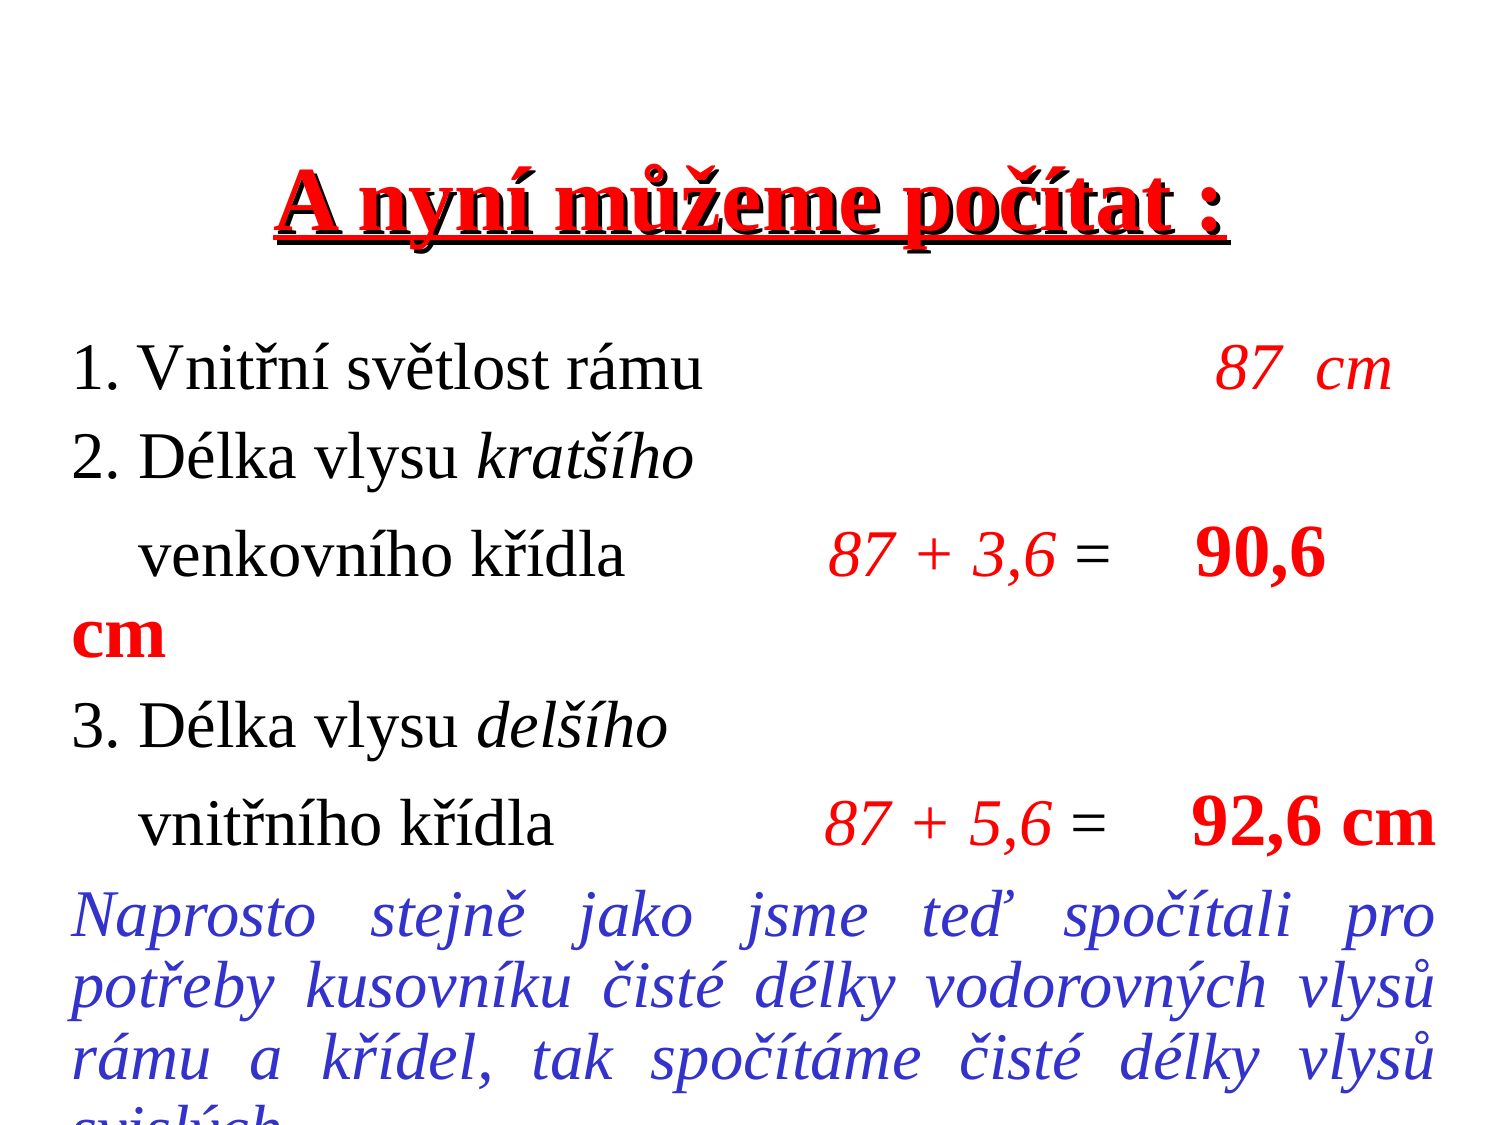

# A nyní můžeme počítat :
	1. Vnitřní světlost rámu	 		87 cm
	2. Délka vlysu kratšího
	 venkovního křídla 87 + 3,6 = 90,6 cm
	3. Délka vlysu delšího
	 vnitřního křídla 87 + 5,6 = 92,6 cm
	Naprosto stejně jako jsme teď spočítali pro potřeby kusovníku čisté délky vodorovných vlysů rámu a křídel, tak spočítáme čisté délky vlysů svislých.